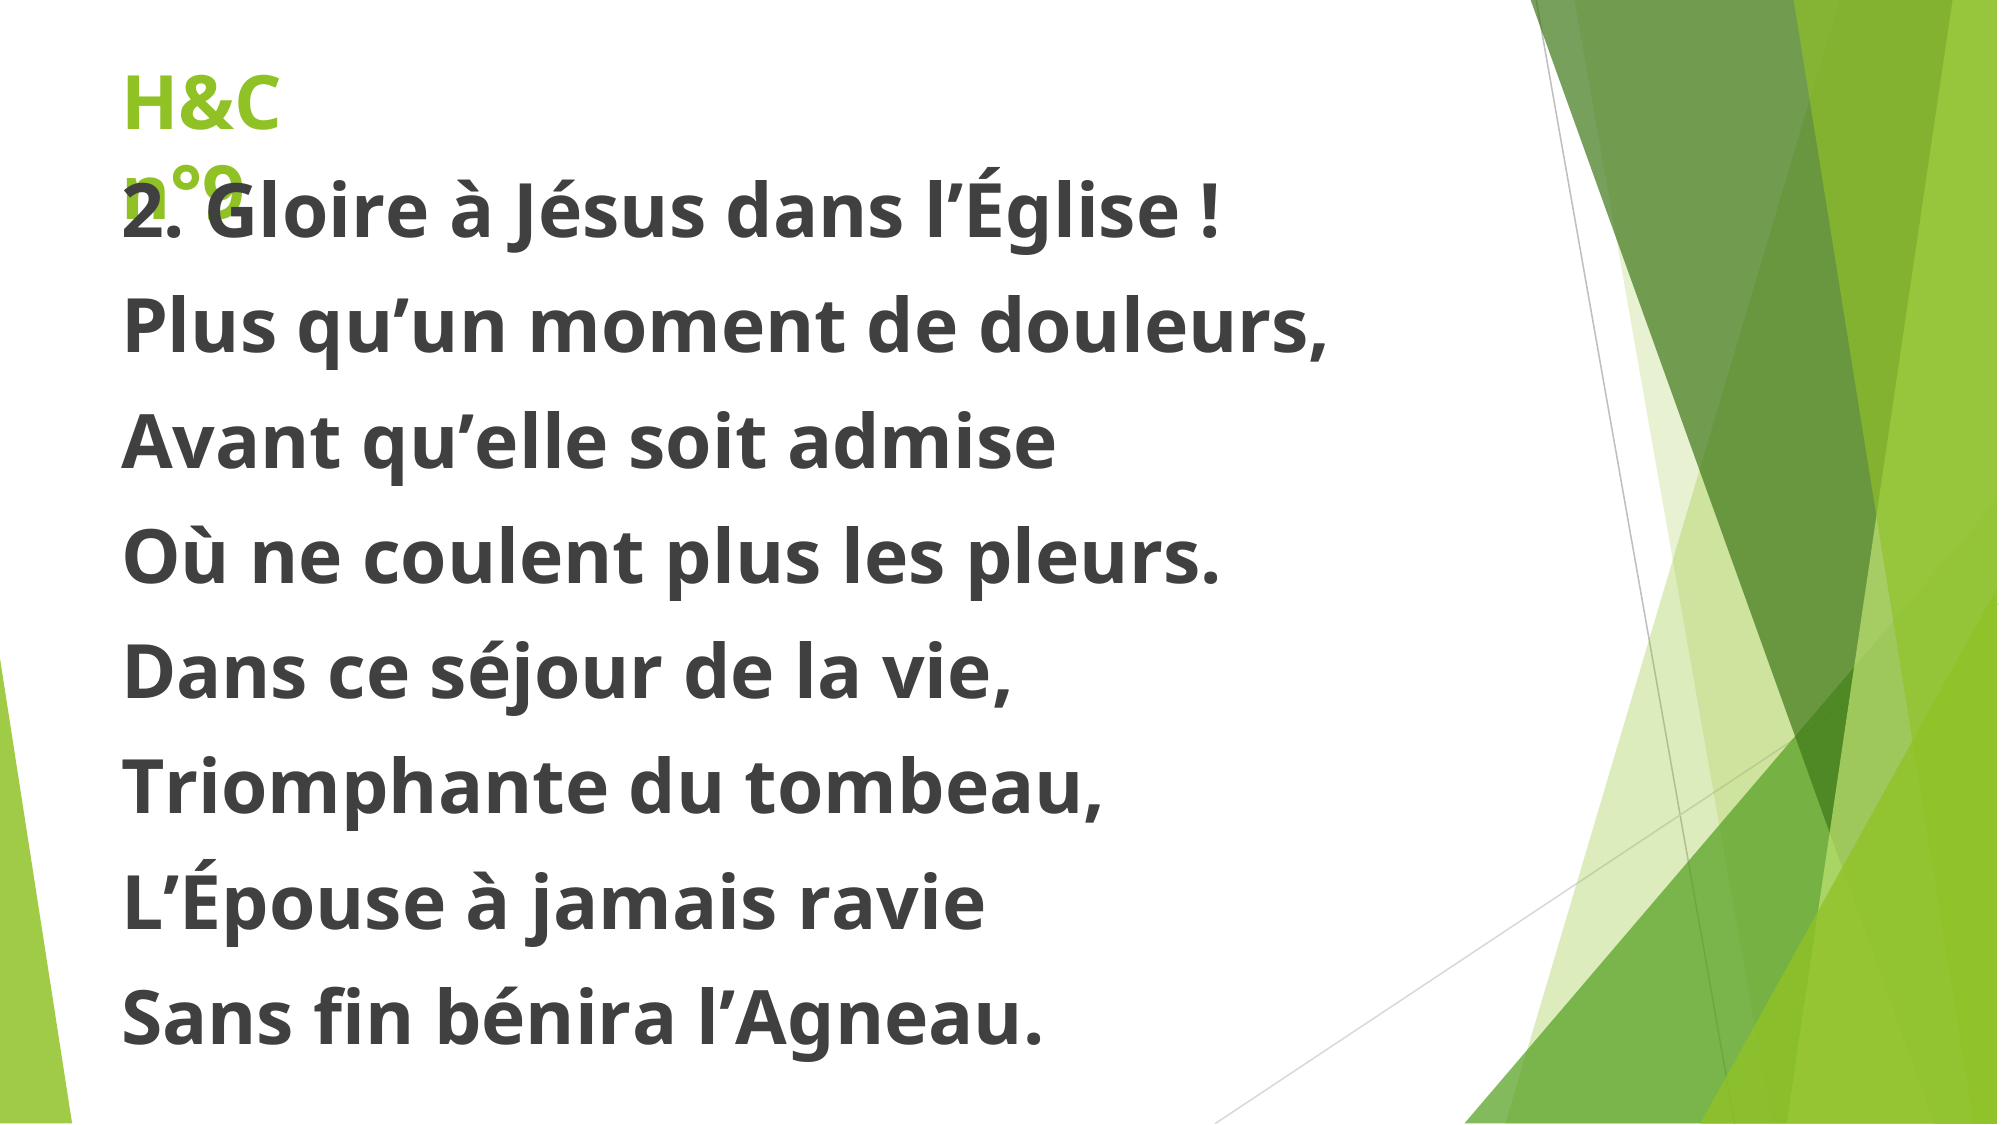

H&C n°9
2. Gloire à Jésus dans l’Église !
Plus qu’un moment de douleurs,
Avant qu’elle soit admise
Où ne coulent plus les pleurs.
Dans ce séjour de la vie,
Triomphante du tombeau,
L’Épouse à jamais ravie
Sans fin bénira l’Agneau.